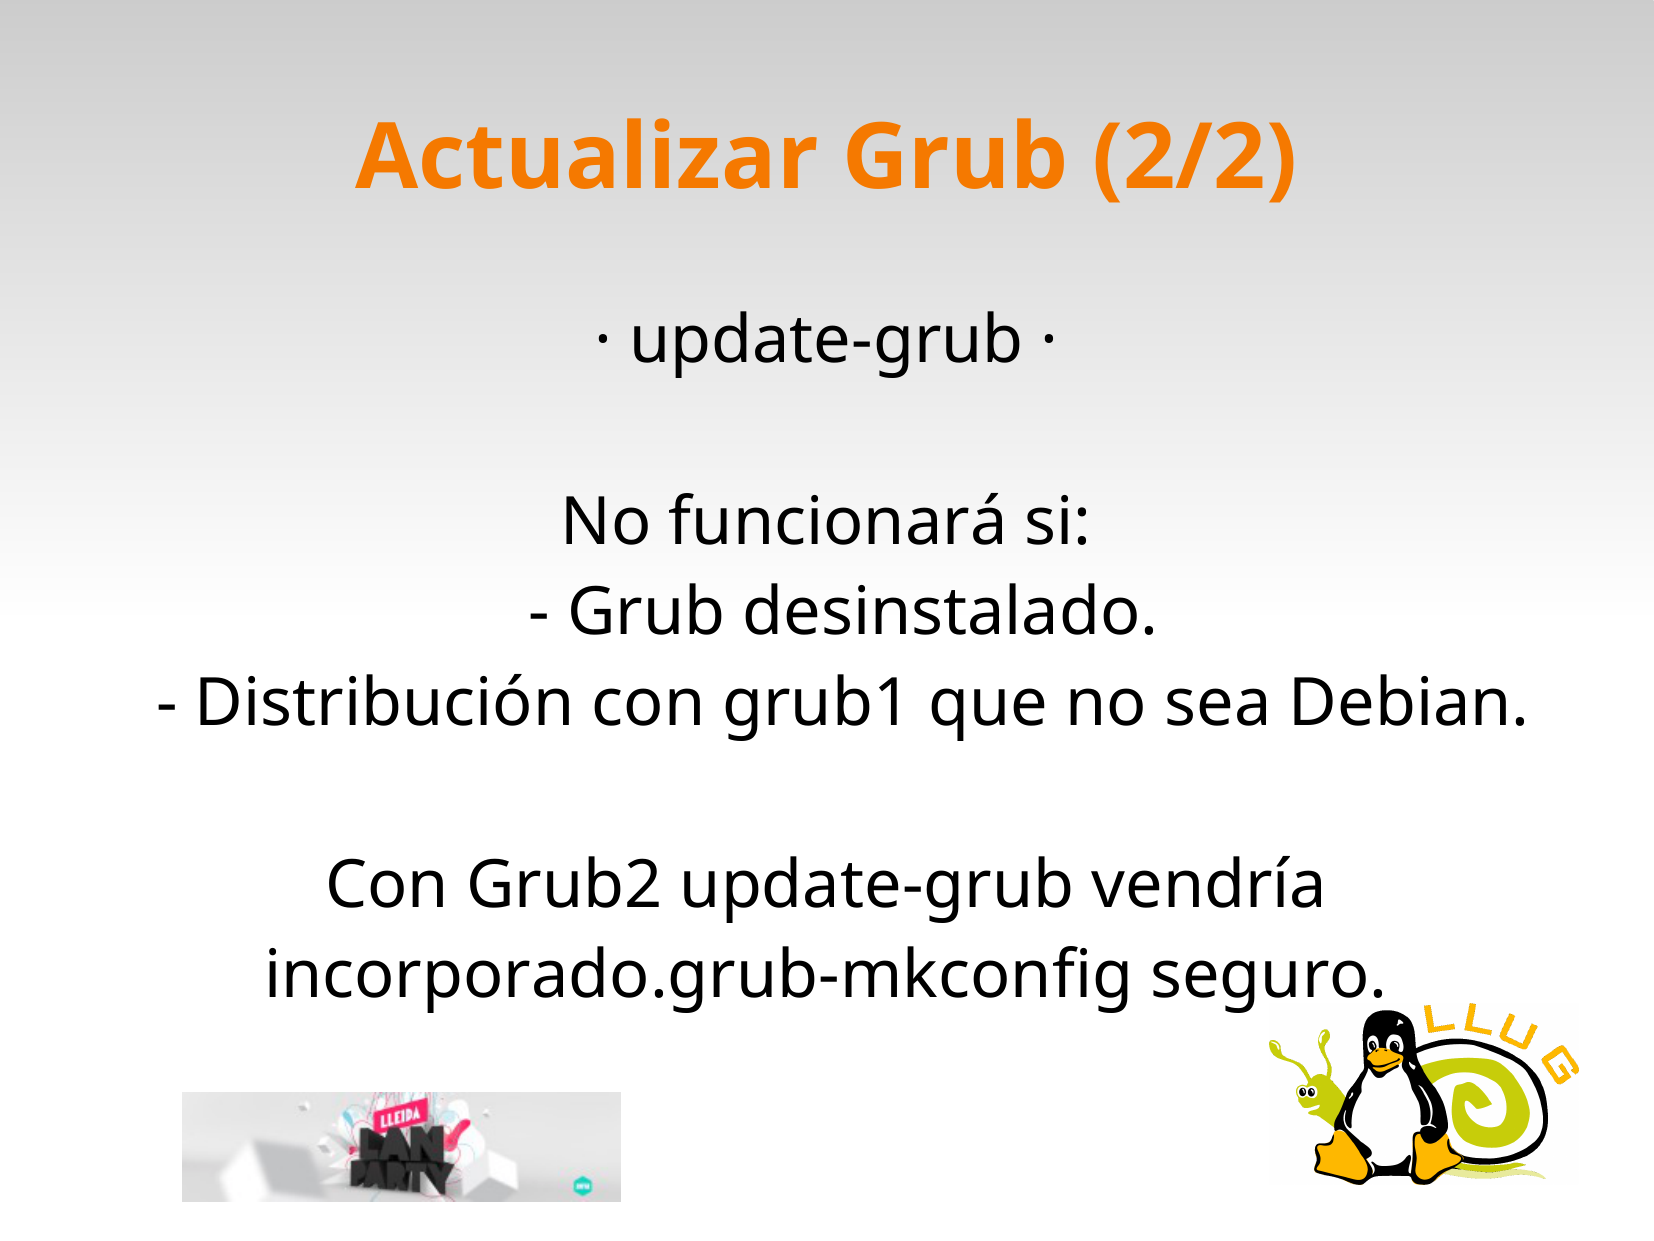

# Actualizar Grub (2/2)
· update-grub ·
No funcionará si:
 - Grub desinstalado.
 - Distribución con grub1 que no sea Debian.
Con Grub2 update-grub vendría incorporado.grub-mkconfig seguro.